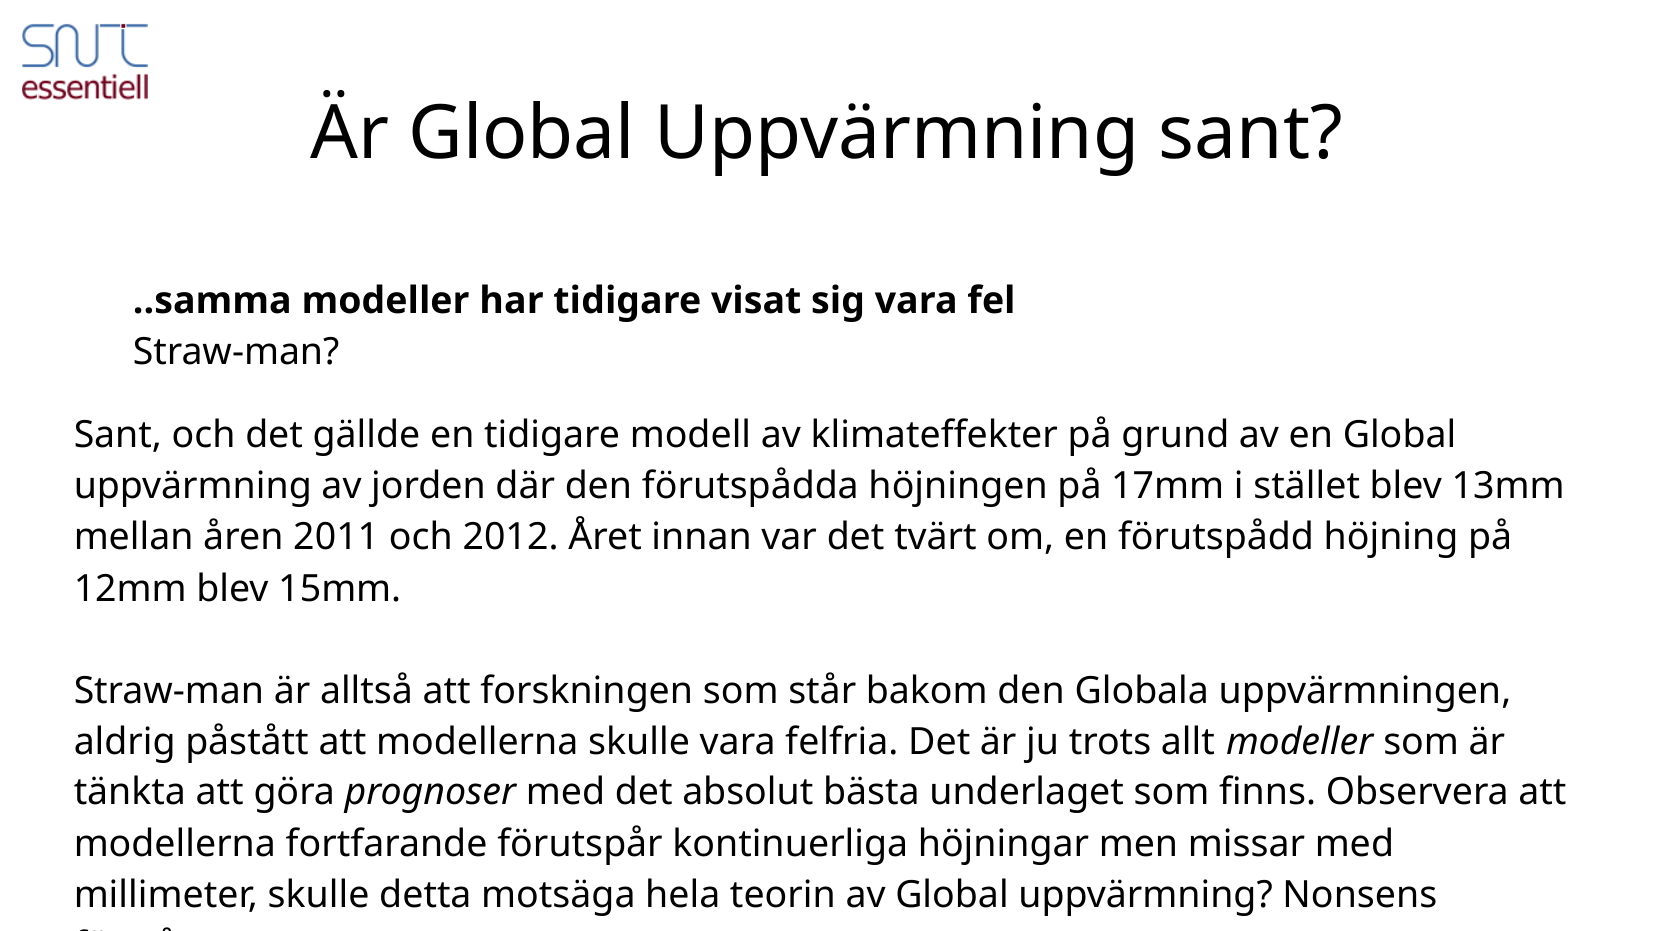

# Är Global Uppvärmning sant?
..samma modeller har tidigare visat sig vara fel
Straw-man?
Sant, och det gällde en tidigare modell av klimateffekter på grund av en Global uppvärmning av jorden där den förutspådda höjningen på 17mm i stället blev 13mm mellan åren 2011 och 2012. Året innan var det tvärt om, en förutspådd höjning på 12mm blev 15mm.
Straw-man är alltså att forskningen som står bakom den Globala uppvärmningen, aldrig påstått att modellerna skulle vara felfria. Det är ju trots allt modeller som är tänkta att göra prognoser med det absolut bästa underlaget som finns. Observera att modellerna fortfarande förutspår kontinuerliga höjningar men missar med millimeter, skulle detta motsäga hela teorin av Global uppvärmning? Nonsens förstås!